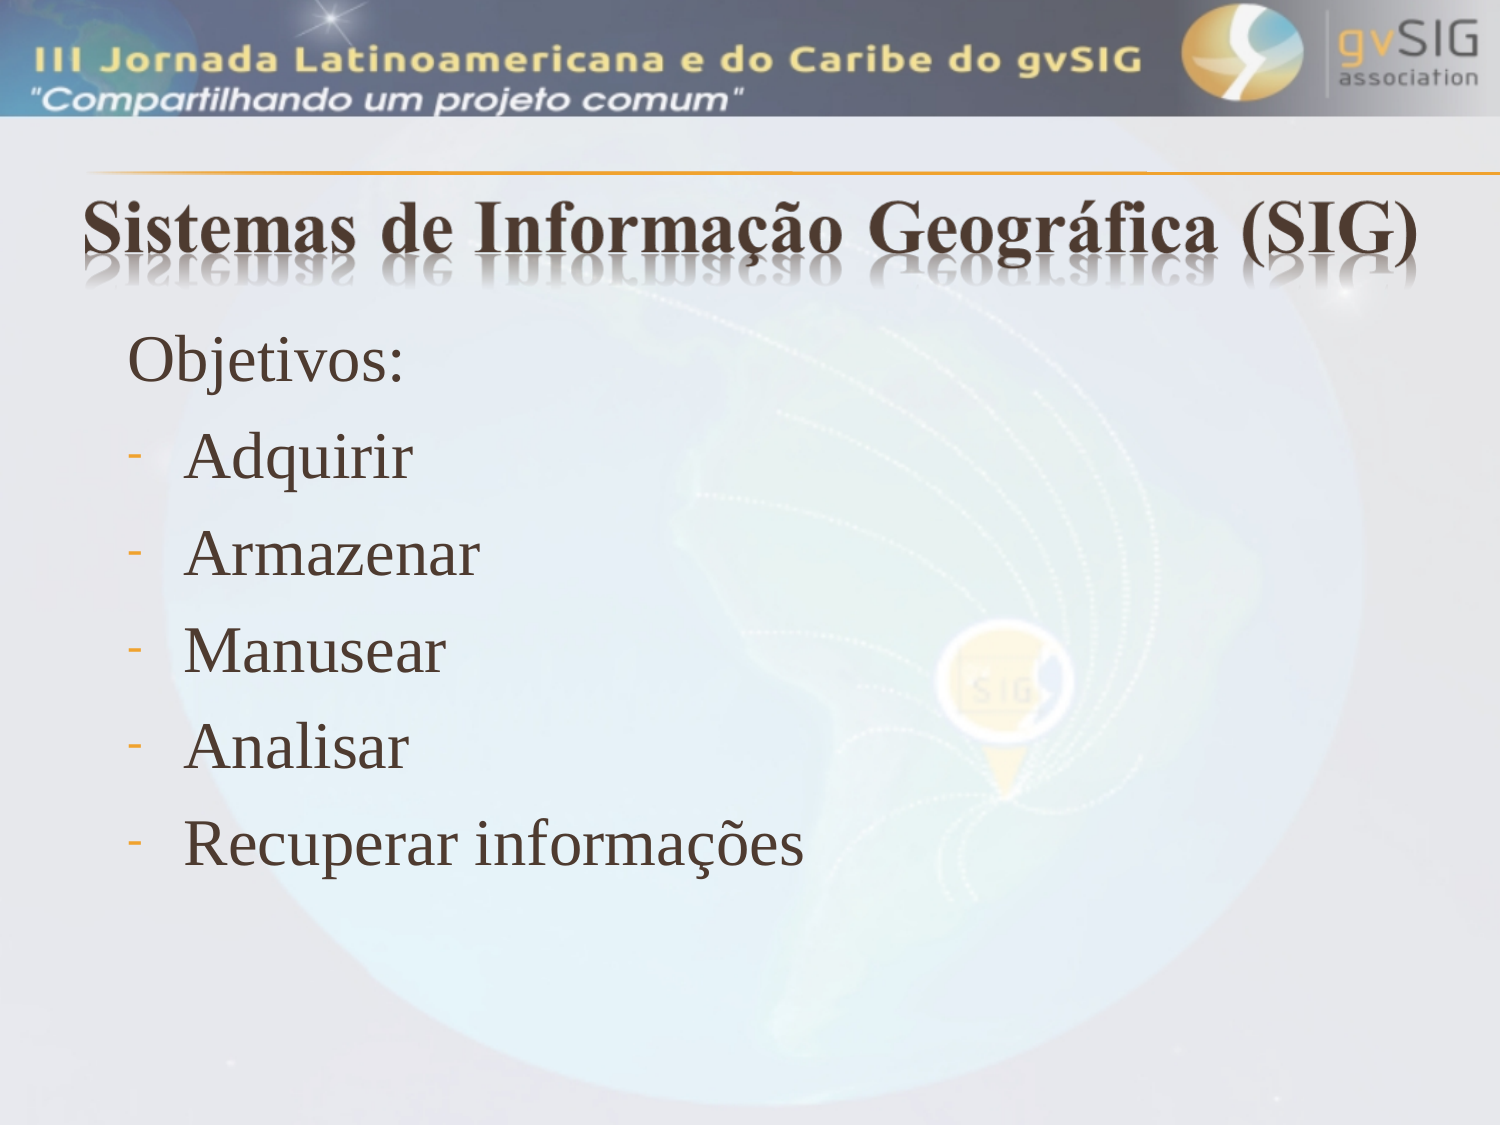

# Objetivos:
Adquirir
Armazenar
Manusear
Analisar
Recuperar informações